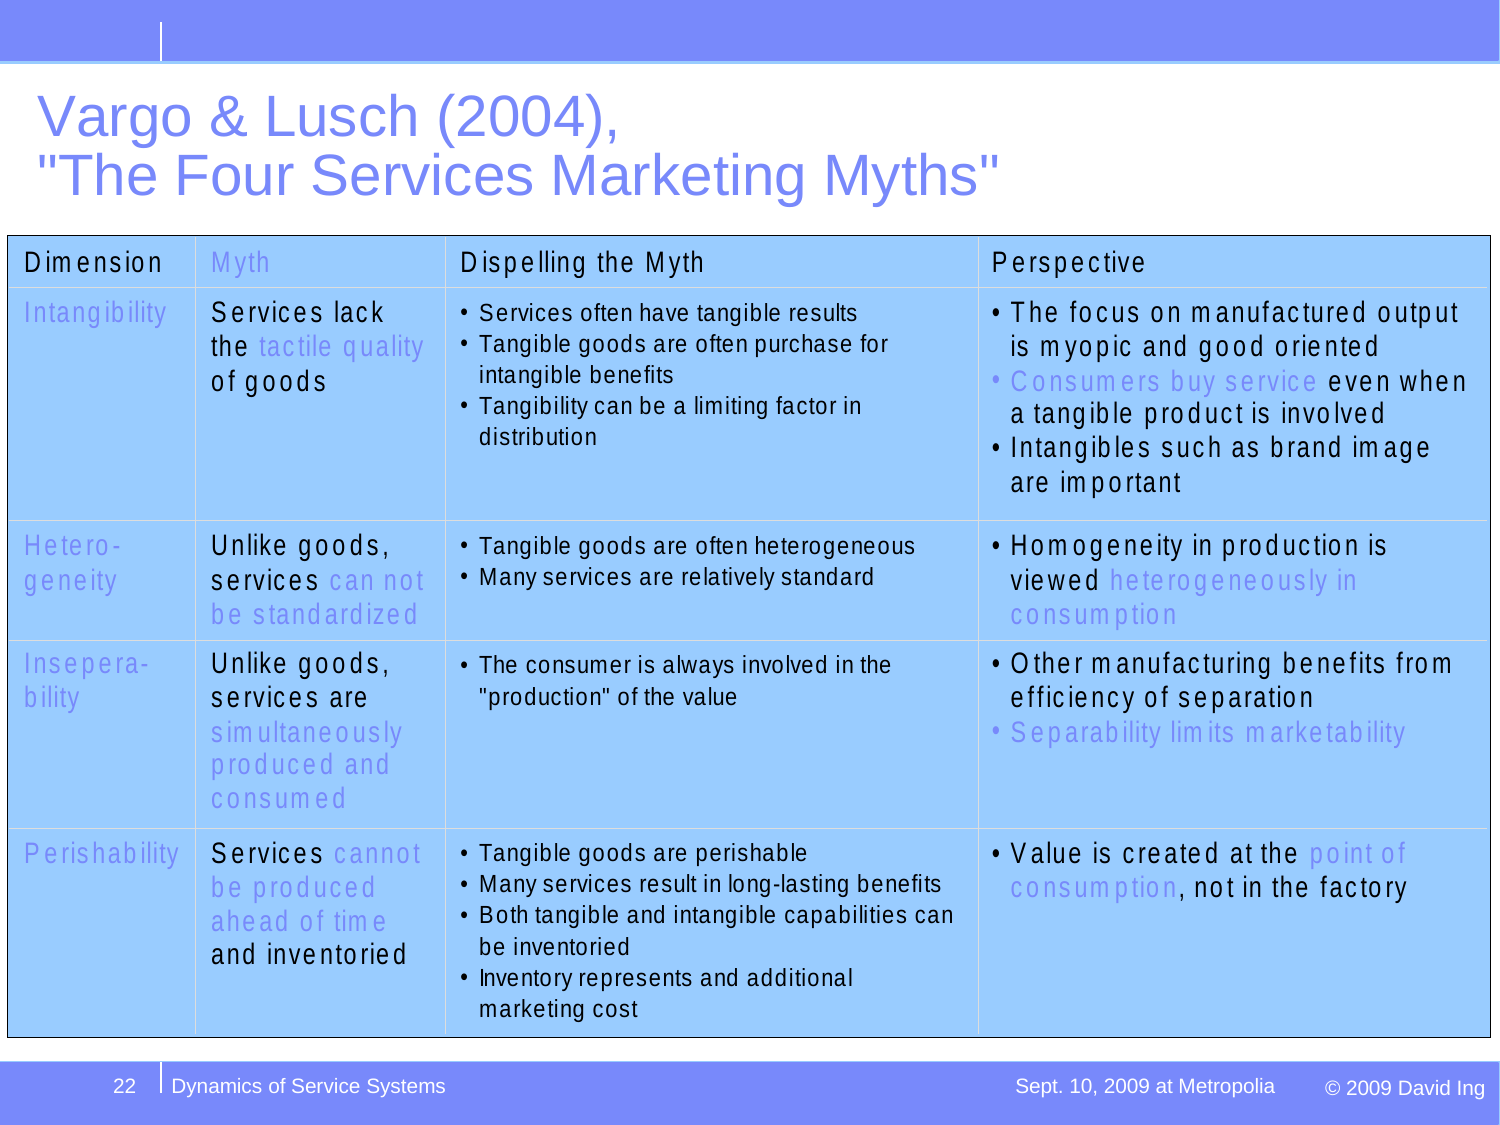

# Vargo & Lusch (2004), "The Four Services Marketing Myths"
22
Dynamics of Service Systems
Sept. 10, 2009 at Metropolia